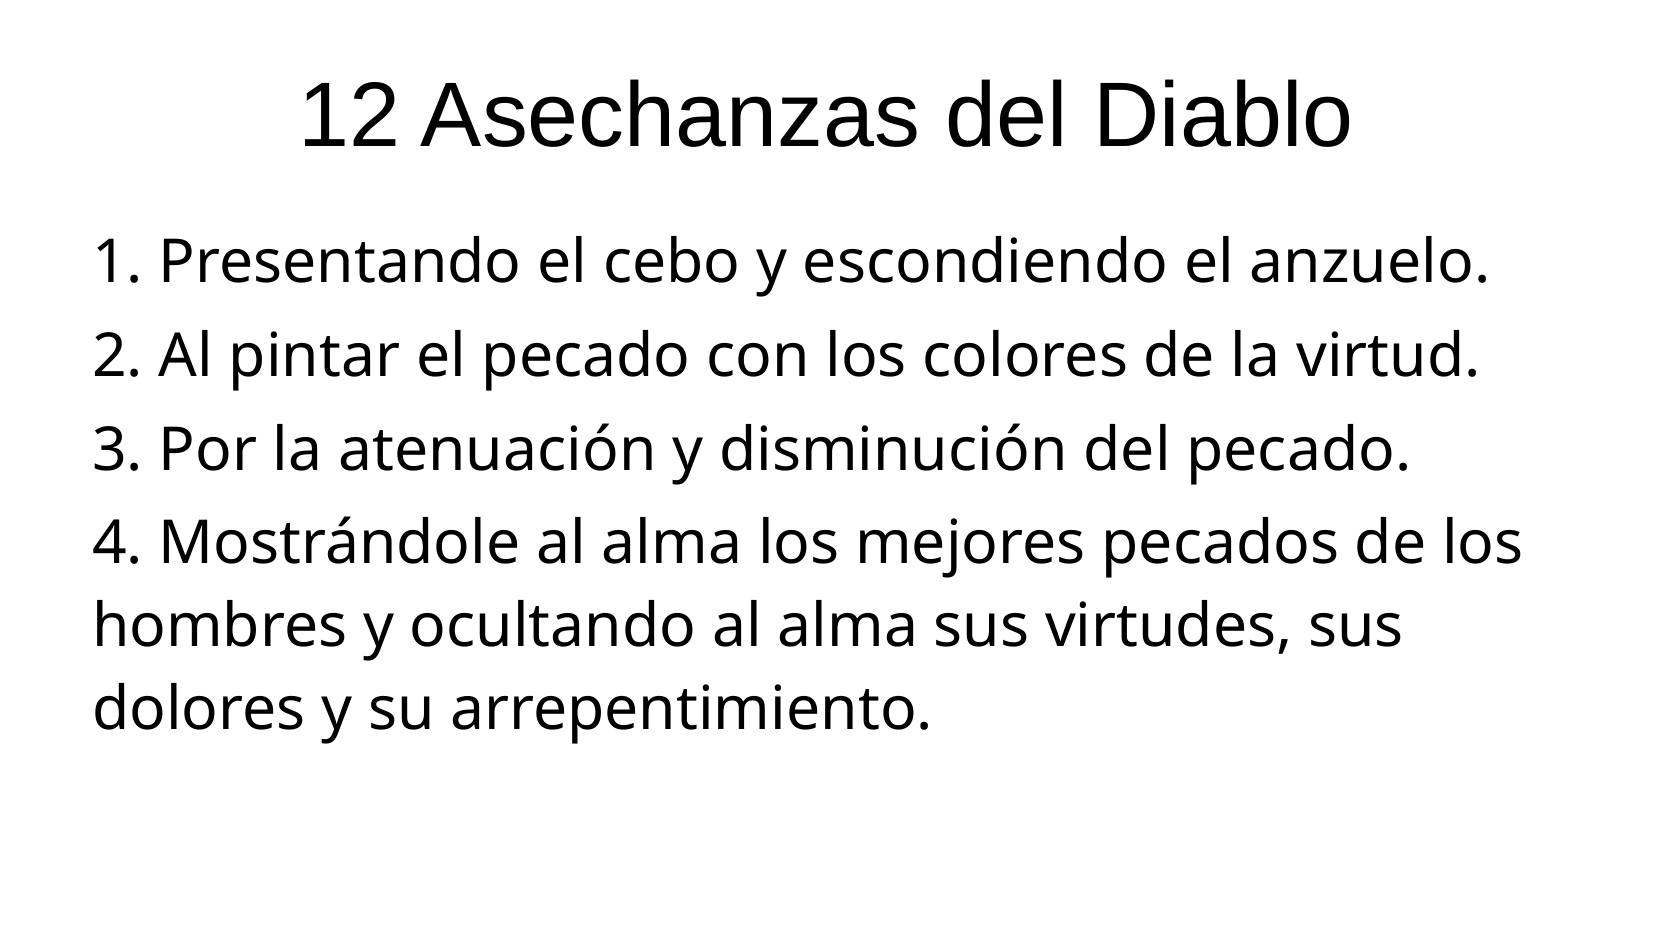

# 12 Asechanzas del Diablo
1. Presentando el cebo y escondiendo el anzuelo.
2. Al pintar el pecado con los colores de la virtud.
3. Por la atenuación y disminución del pecado.
4. Mostrándole al alma los mejores pecados de los hombres y ocultando al alma sus virtudes, sus dolores y su arrepentimiento.